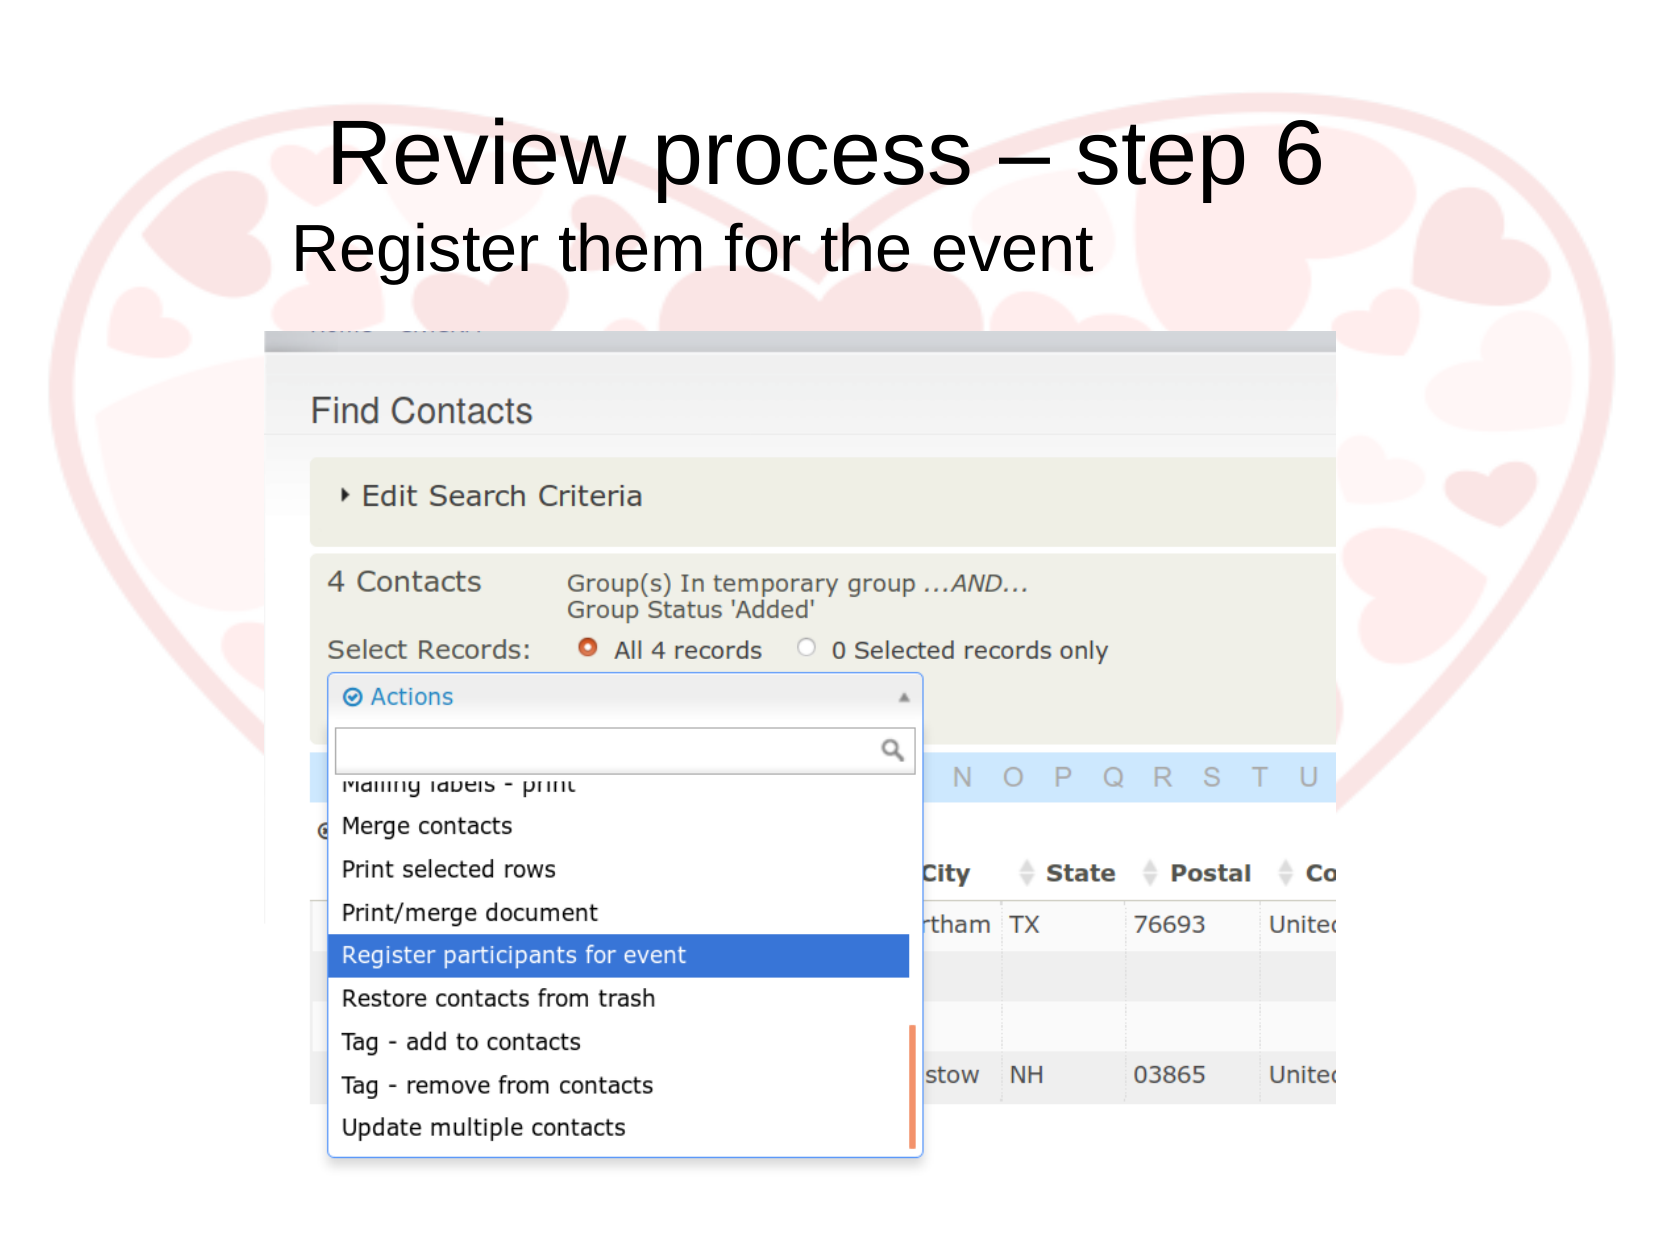

# Review process – step 6
Register them for the event